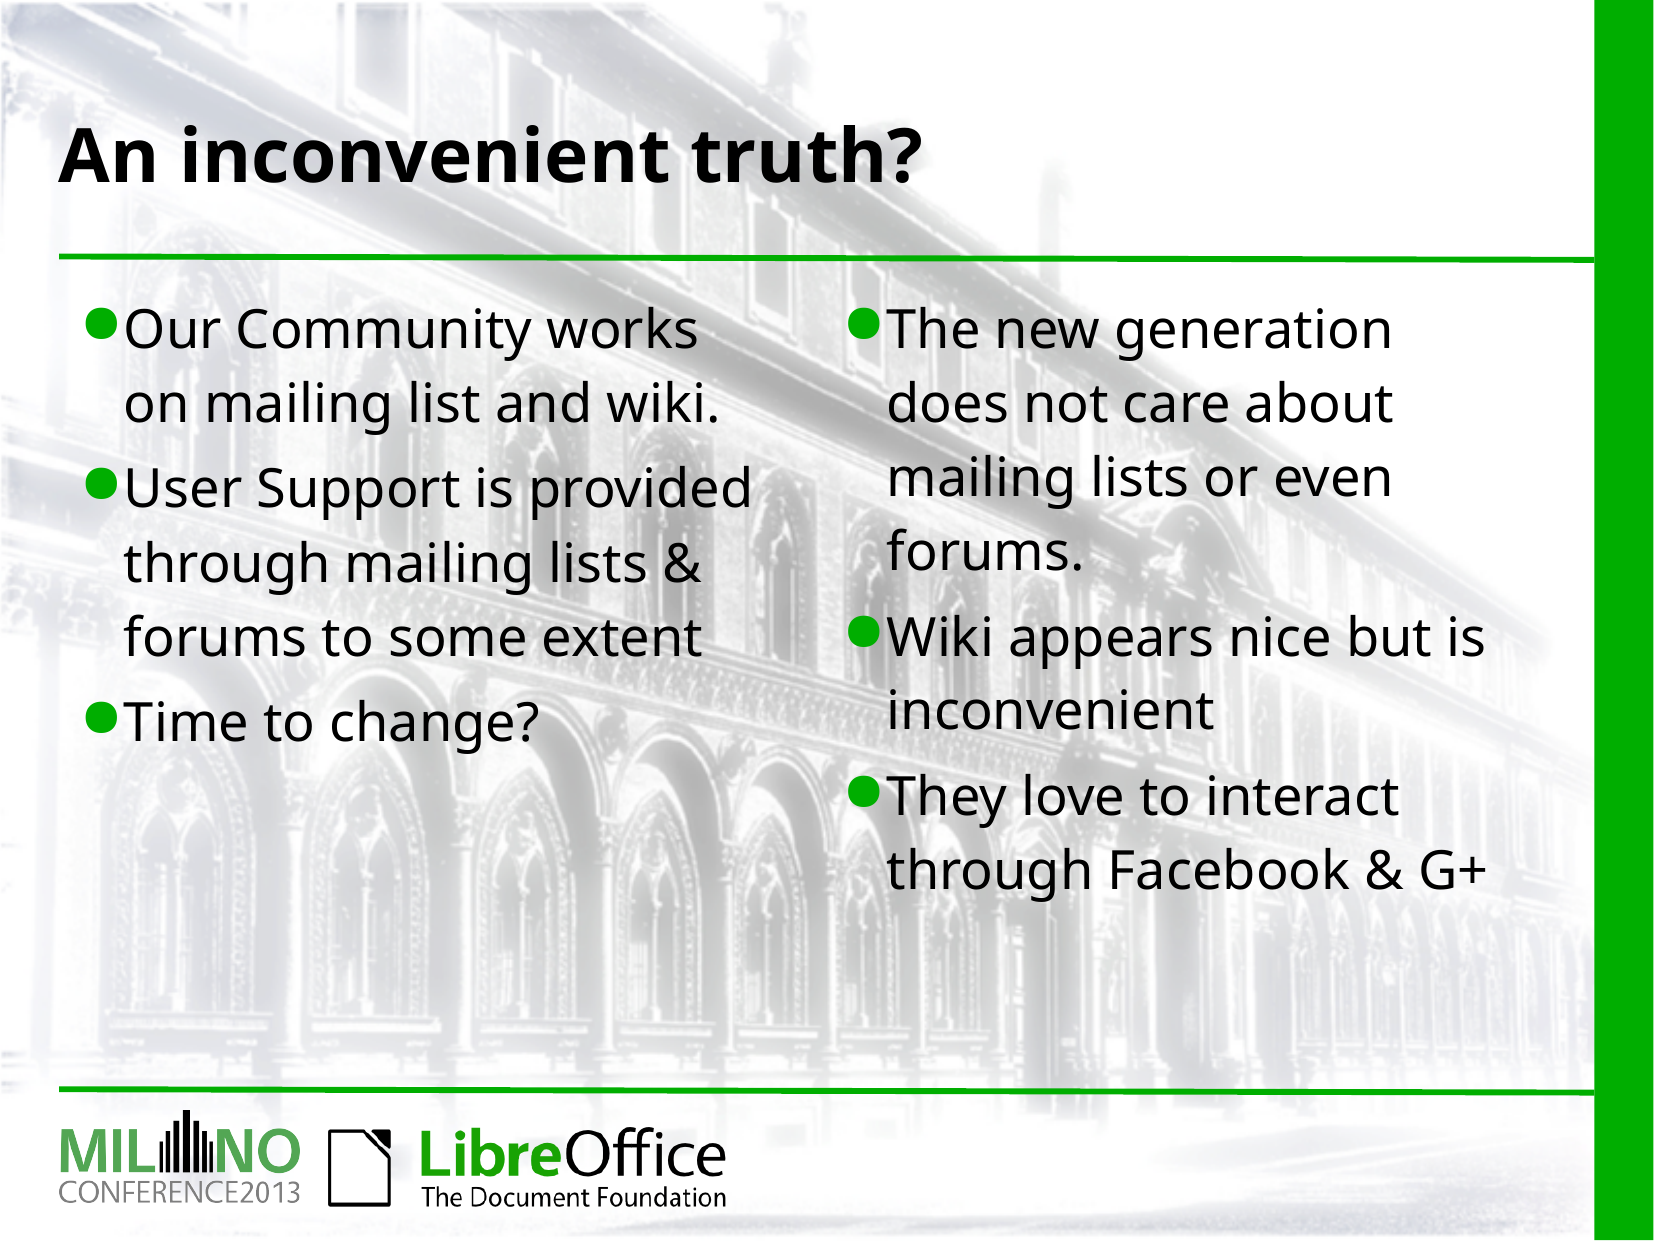

# An inconvenient truth?
Our Community works on mailing list and wiki.
User Support is provided through mailing lists & forums to some extent
Time to change?
The new generation does not care about mailing lists or even forums.
Wiki appears nice but is inconvenient
They love to interact through Facebook & G+